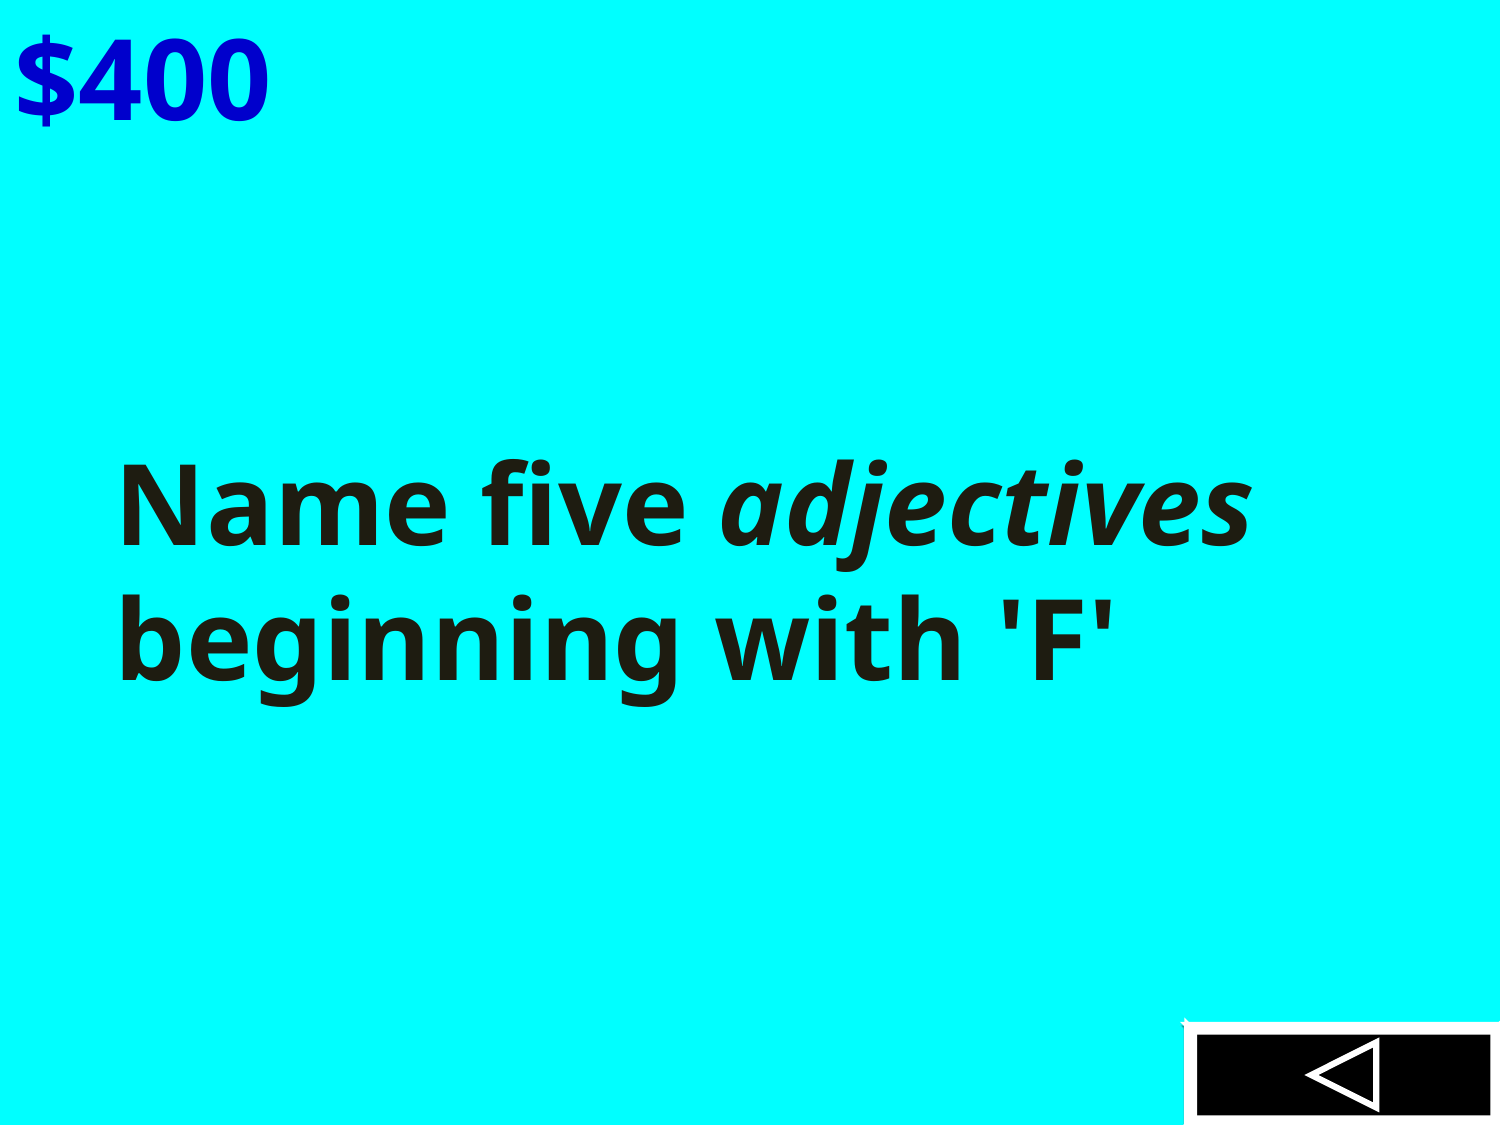

$400
Name five adjectives beginning with 'F'